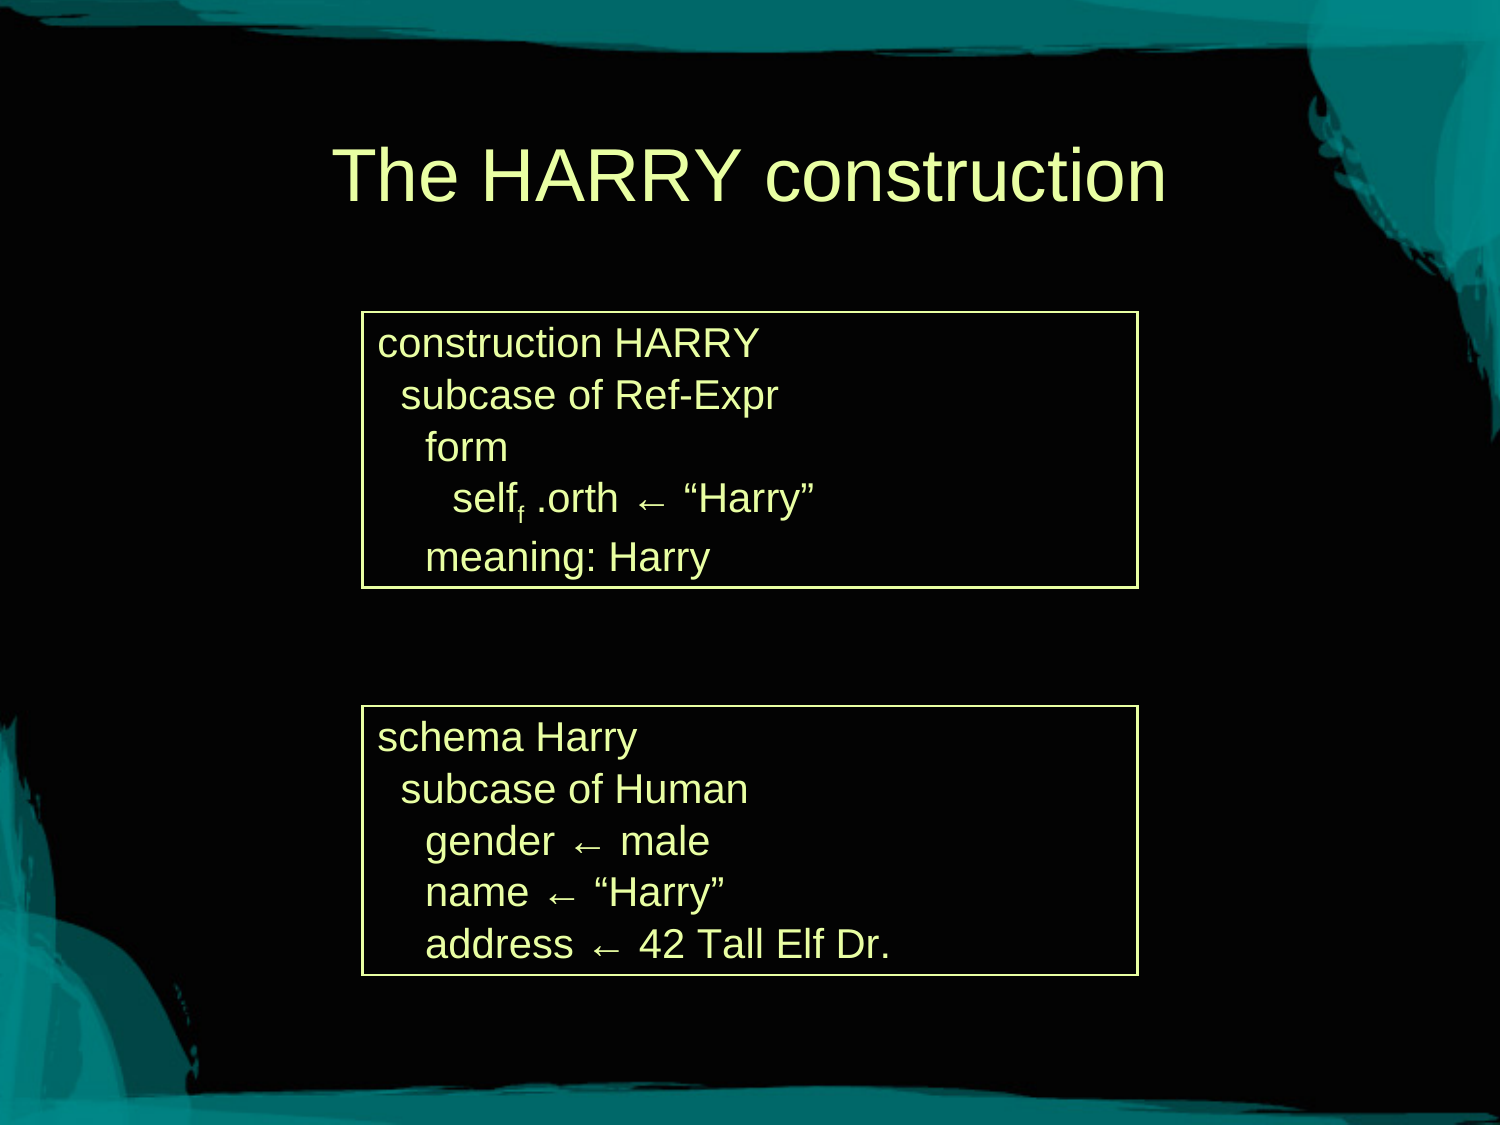

# The HARRY construction
construction HARRY
 subcase of Ref-Expr
	form
		selff .orth ← “Harry”
	meaning: Harry
schema Harry
 subcase of Human
	gender ← male
	name ← “Harry”
	address ← 42 Tall Elf Dr.